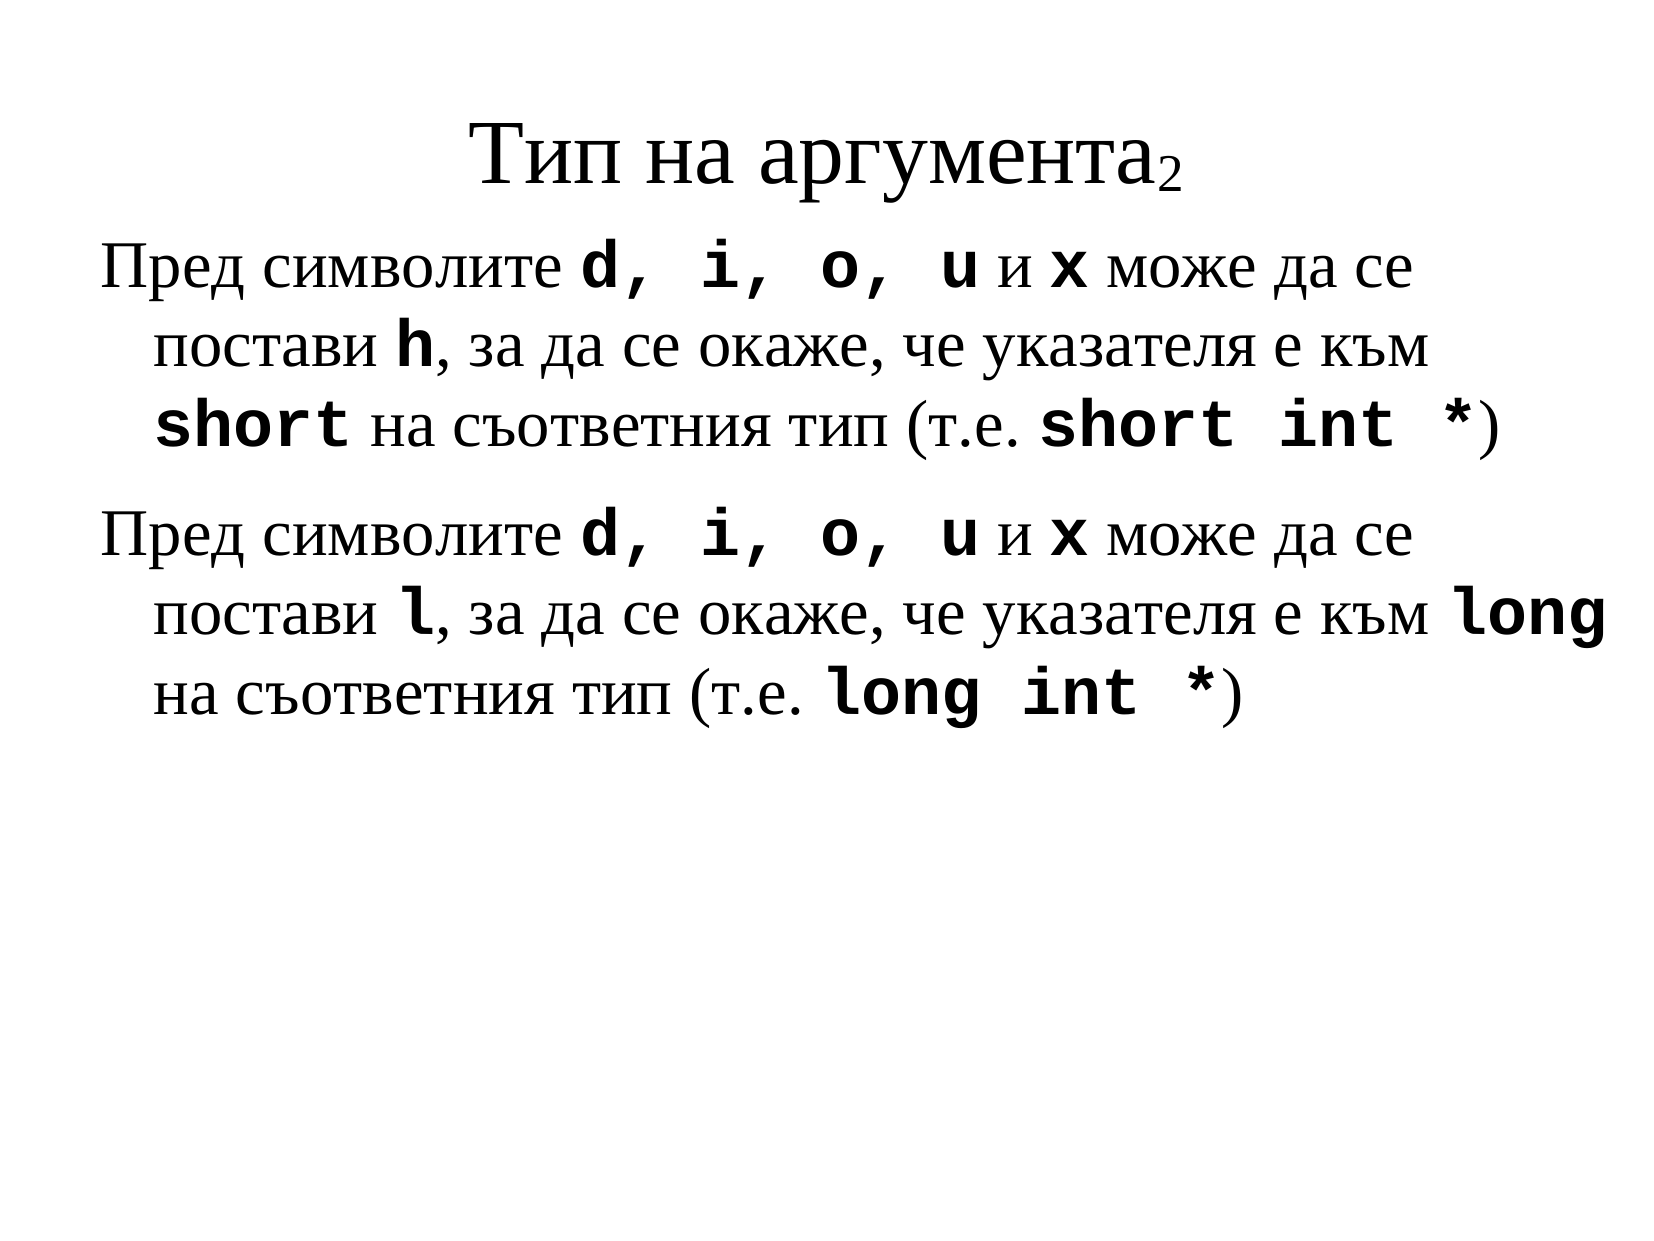

# Тип на аргумента2
Пред символите d, i, o, u и x може да се постави h, за да се окаже, че указателя е към short на съответния тип (т.е. short int *)
Пред символите d, i, o, u и x може да се постави l, за да се окаже, че указателя е към long на съответния тип (т.е. long int *)